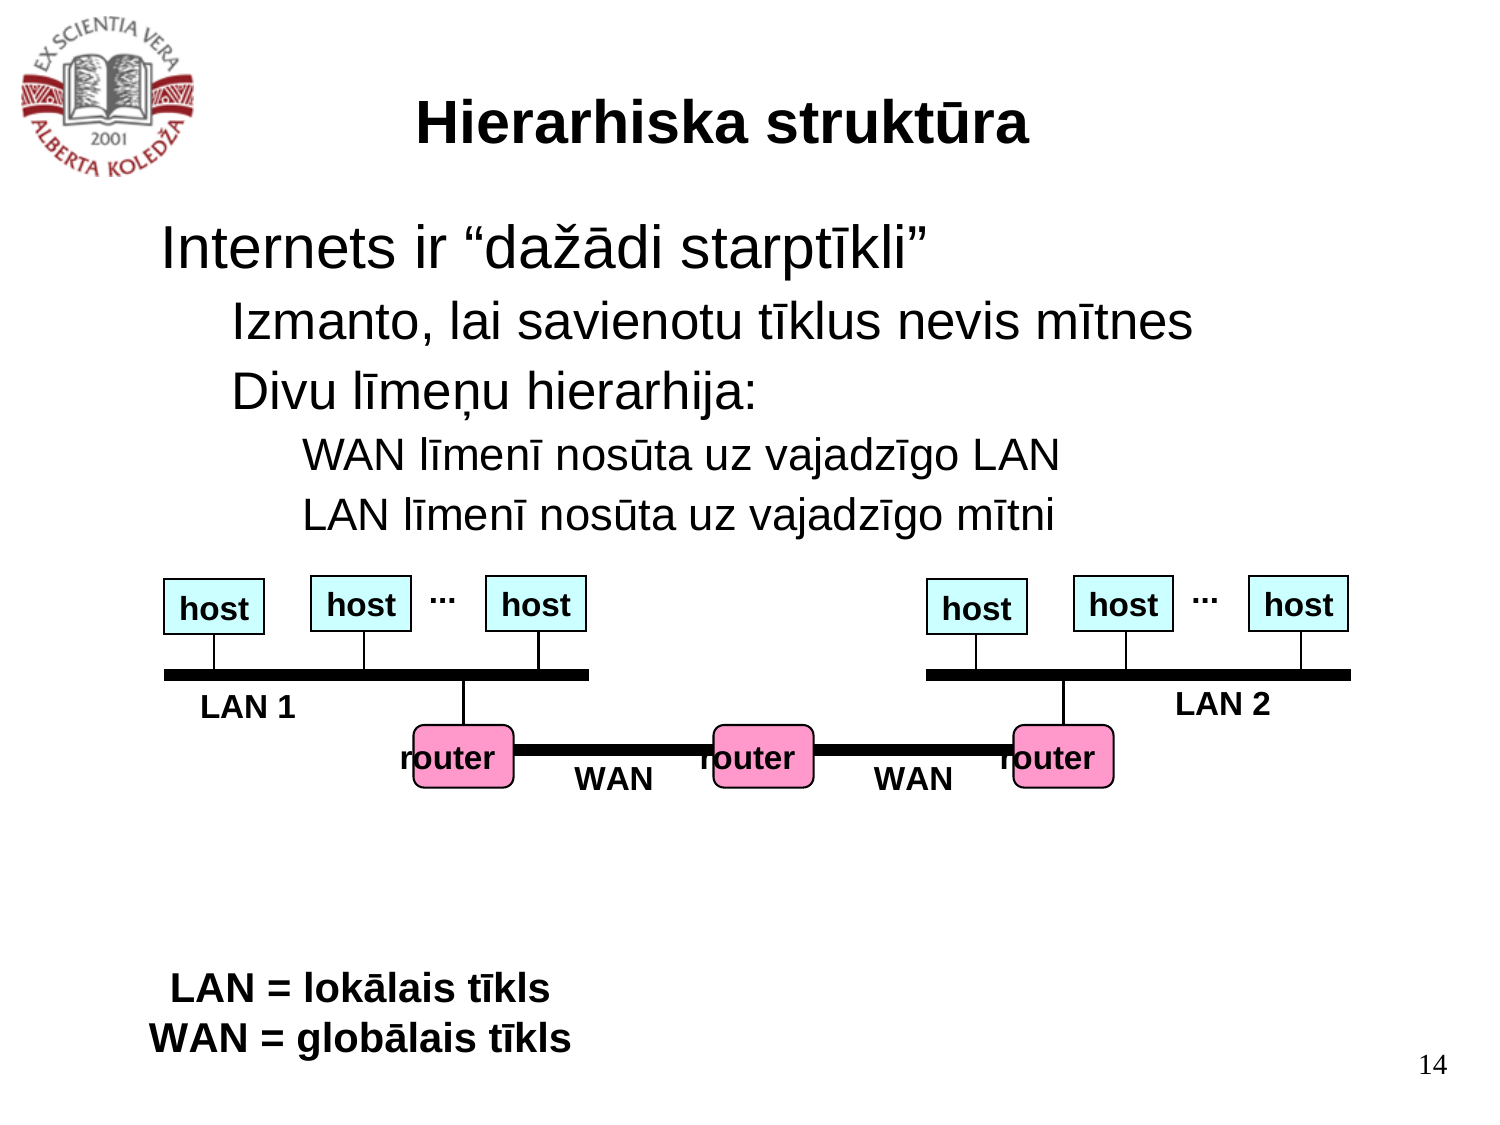

# Hierarhiska struktūra
Internets ir “dažādi starptīkli”
Izmanto, lai savienotu tīklus nevis mītnes
Divu līmeņu hierarhija:
WAN līmenī nosūta uz vajadzīgo LAN
LAN līmenī nosūta uz vajadzīgo mītni
...
...
host
host
host
host
host
host
LAN 2
LAN 1
router
router
router
WAN
WAN
LAN = lokālais tīkls
WAN = globālais tīkls